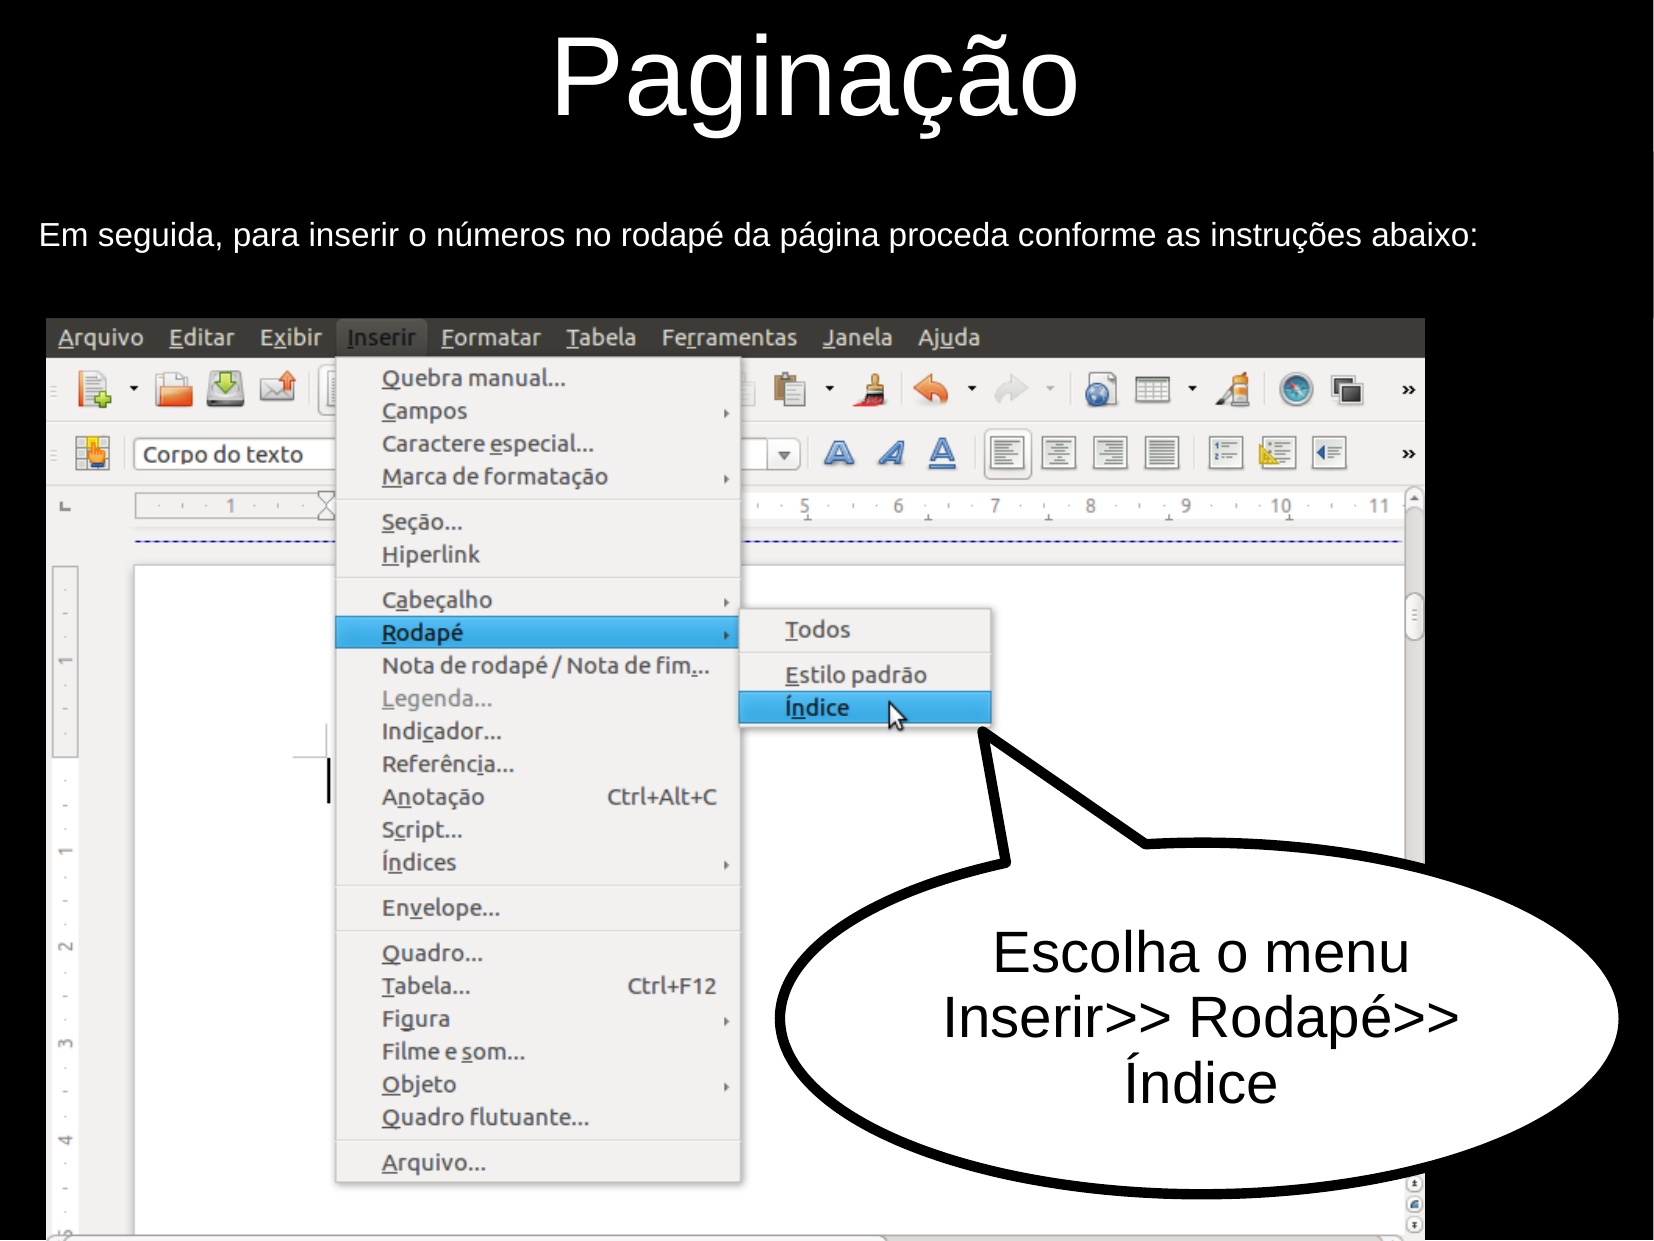

# Paginação
 Em seguida, para inserir o números no rodapé da página proceda conforme as instruções abaixo:
Escolha o menu Inserir>> Rodapé>> Índice